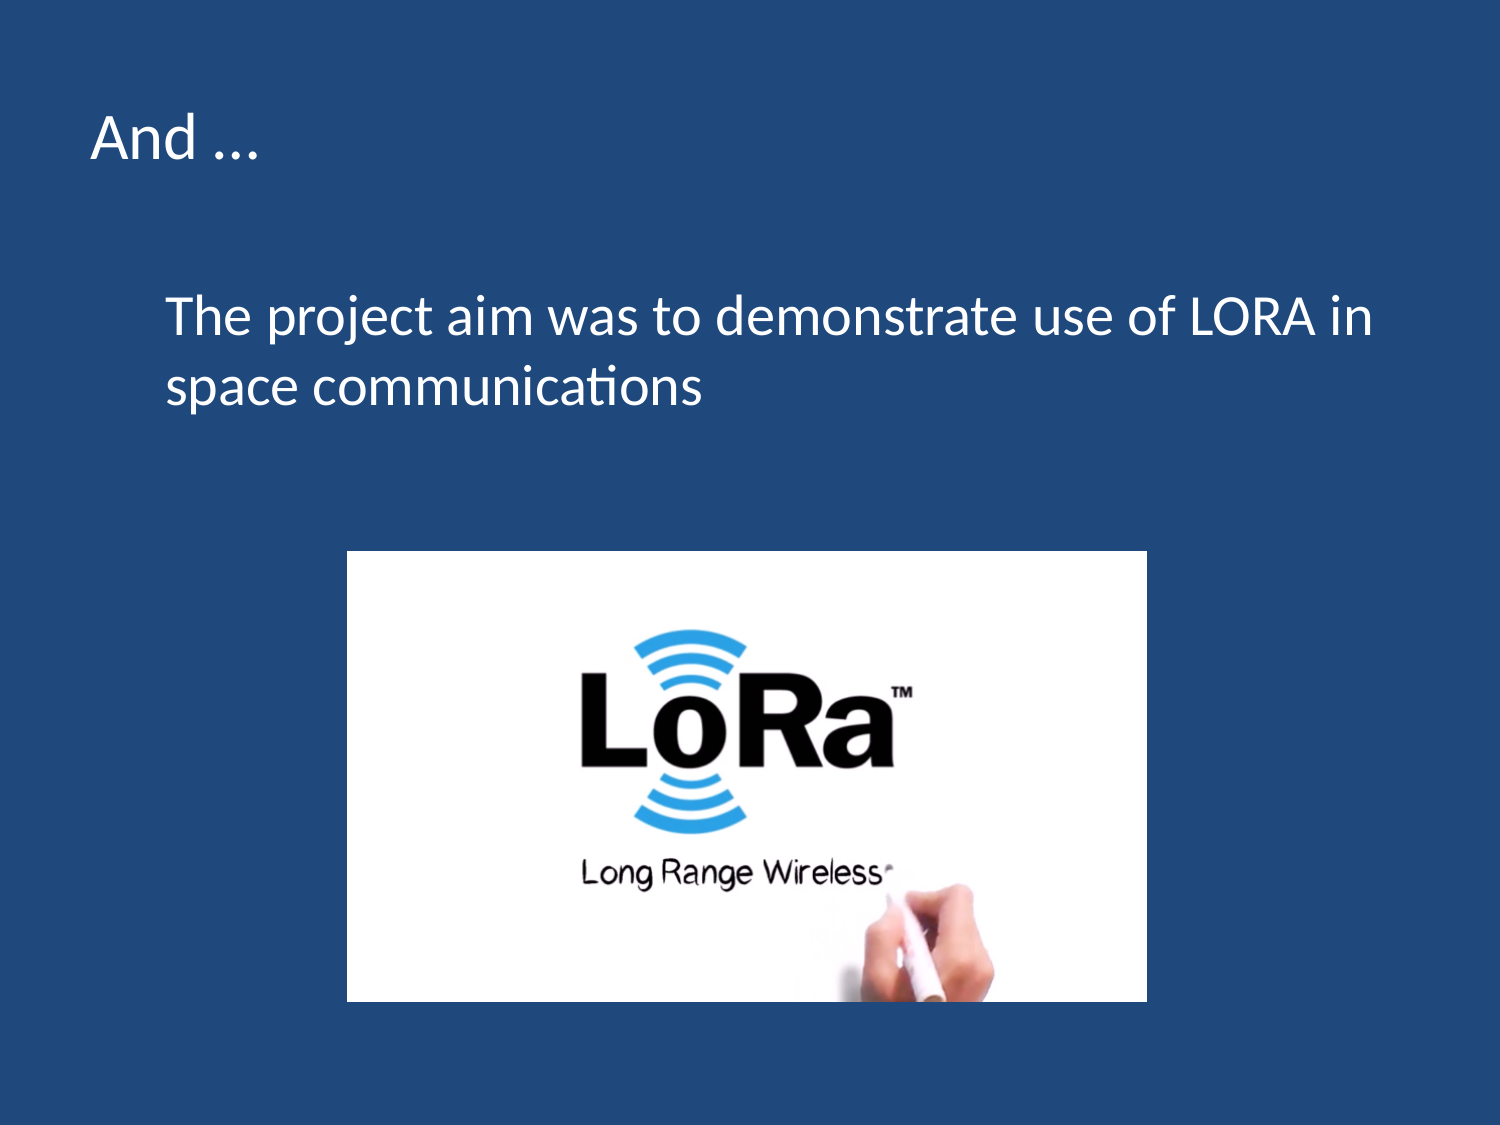

# And …
The project aim was to demonstrate use of LORA in space communications